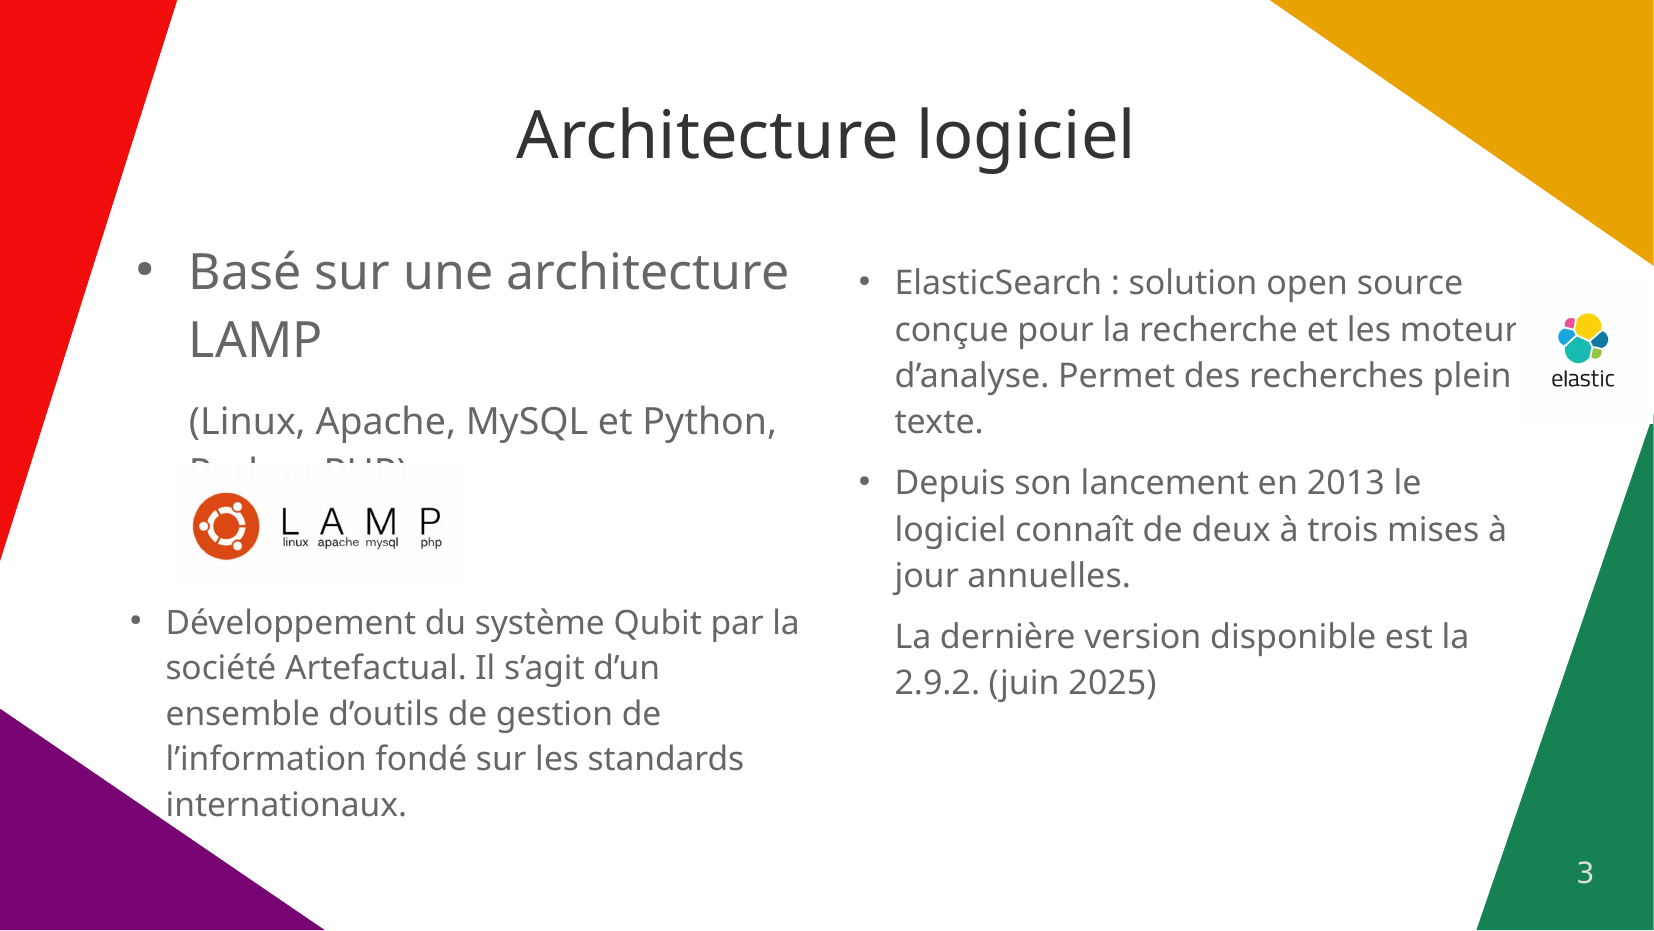

# Architecture logiciel
ElasticSearch : solution open source conçue pour la recherche et les moteurs d’analyse. Permet des recherches plein texte.
Depuis son lancement en 2013 le logiciel connaît de deux à trois mises à jour annuelles.
La dernière version disponible est la 2.9.2. (juin 2025)
Basé sur une architecture LAMP
(Linux, Apache, MySQL et Python, Perl ou PHP)
Développement du système Qubit par la société Artefactual. Il s’agit d’un ensemble d’outils de gestion de l’information fondé sur les standards internationaux.
3